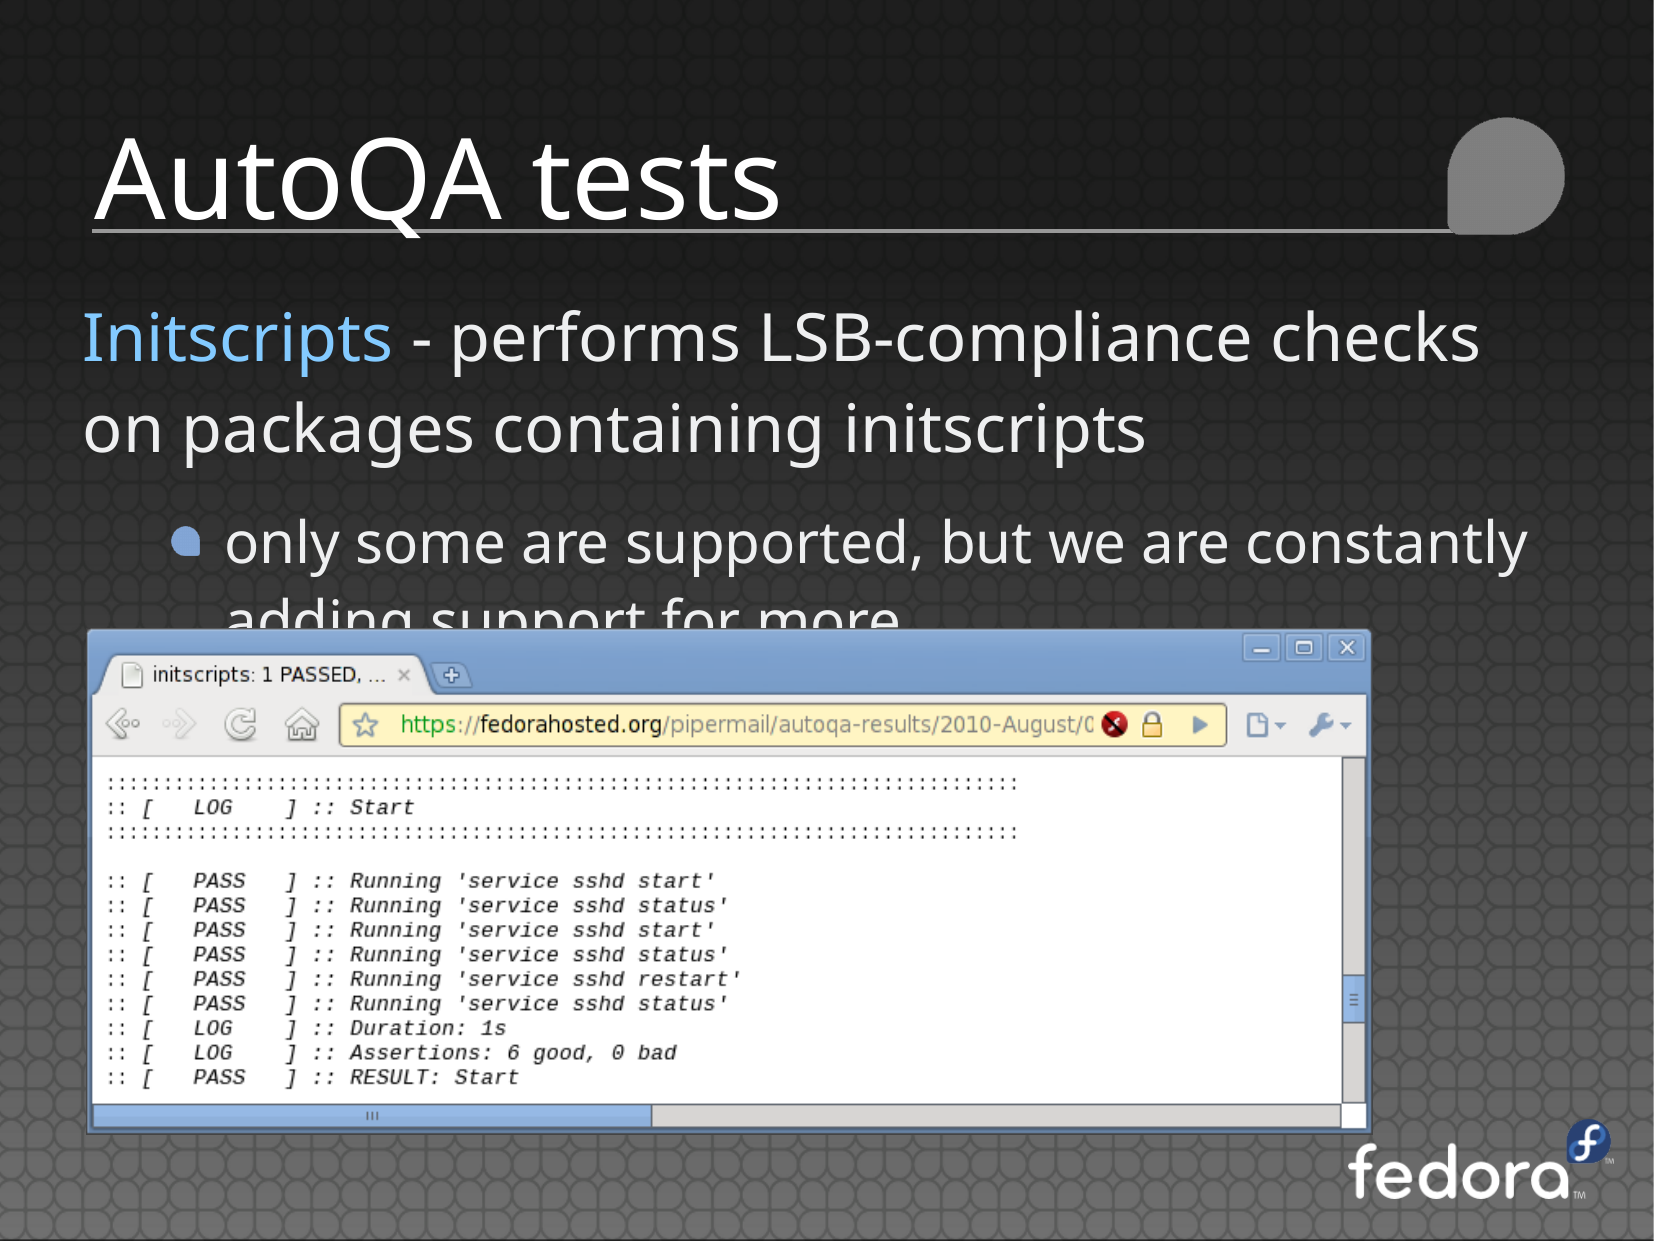

AutoQA tests
# Initscripts - performs LSB-compliance checks on packages containing initscripts
only some are supported, but we are constantly adding support for more